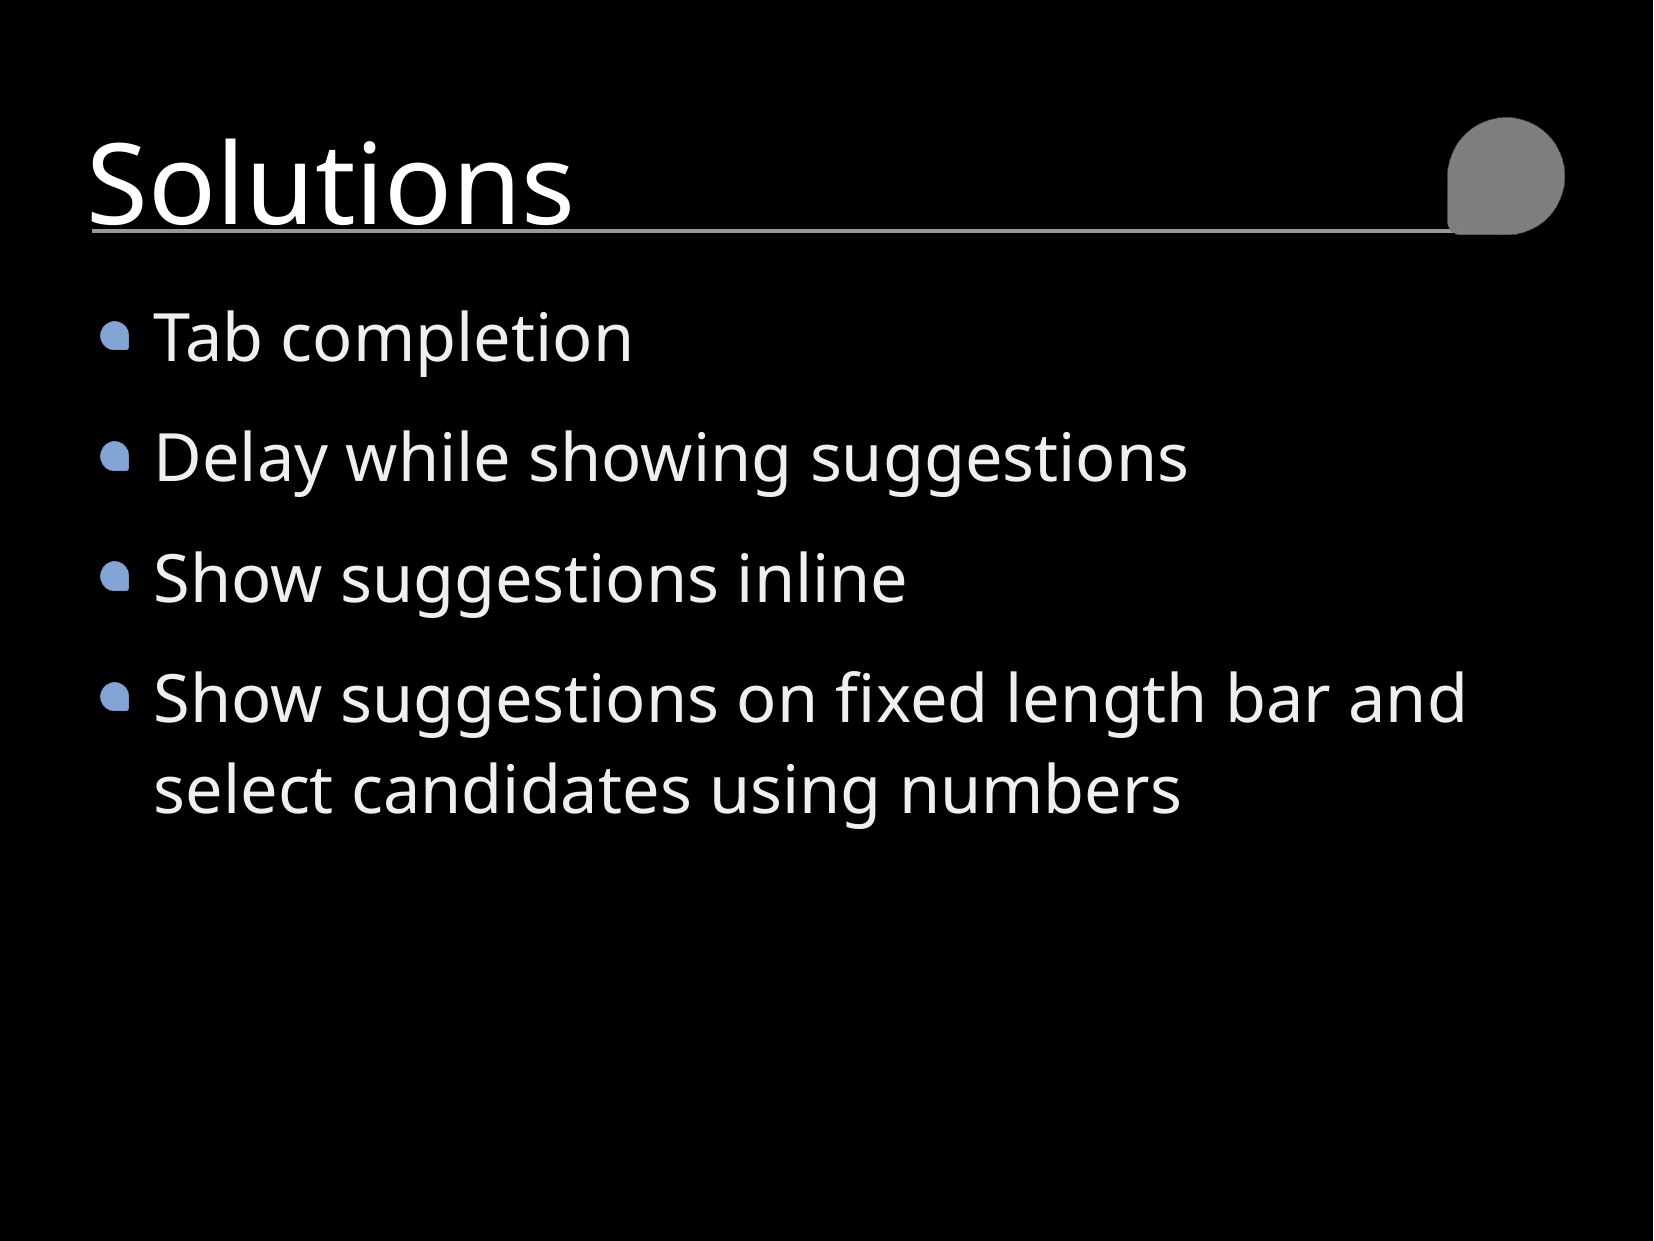

# Solutions
Tab completion
Delay while showing suggestions
Show suggestions inline
Show suggestions on fixed length bar and select candidates using numbers